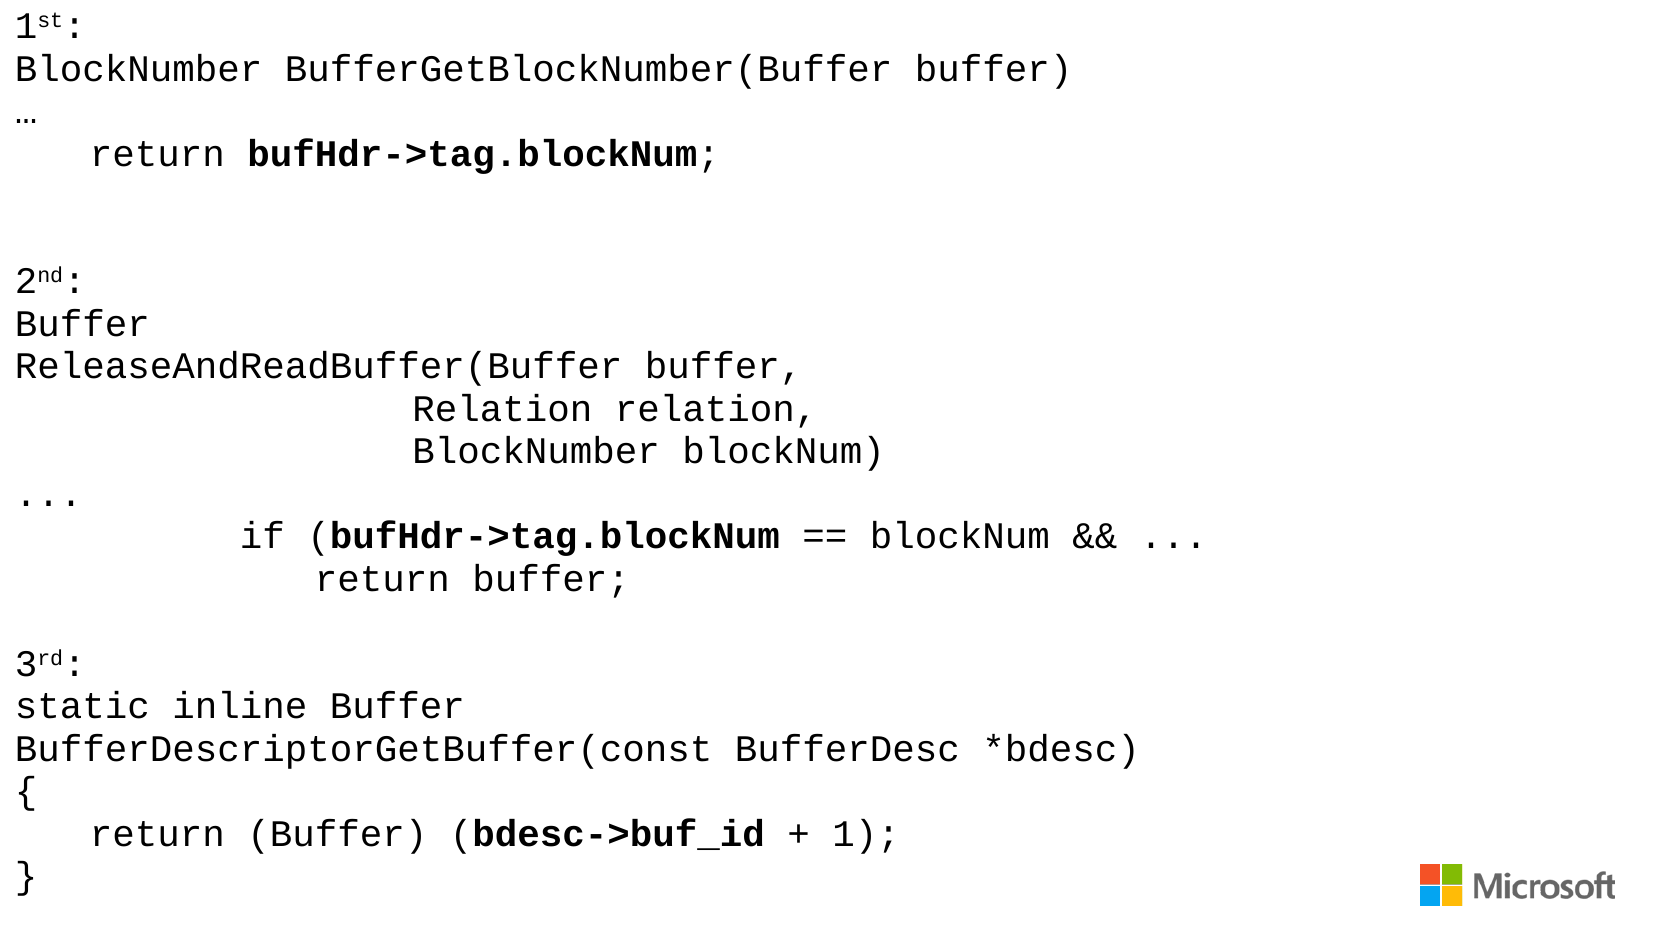

1st:
BlockNumber BufferGetBlockNumber(Buffer buffer)
…
	return bufHdr->tag.blockNum;
2nd:
Buffer
ReleaseAndReadBuffer(Buffer buffer,
					 Relation relation,
					 BlockNumber blockNum)
...
			if (bufHdr->tag.blockNum == blockNum && ...
				return buffer;
3rd:
static inline Buffer
BufferDescriptorGetBuffer(const BufferDesc *bdesc)
{
	return (Buffer) (bdesc->buf_id + 1);
}